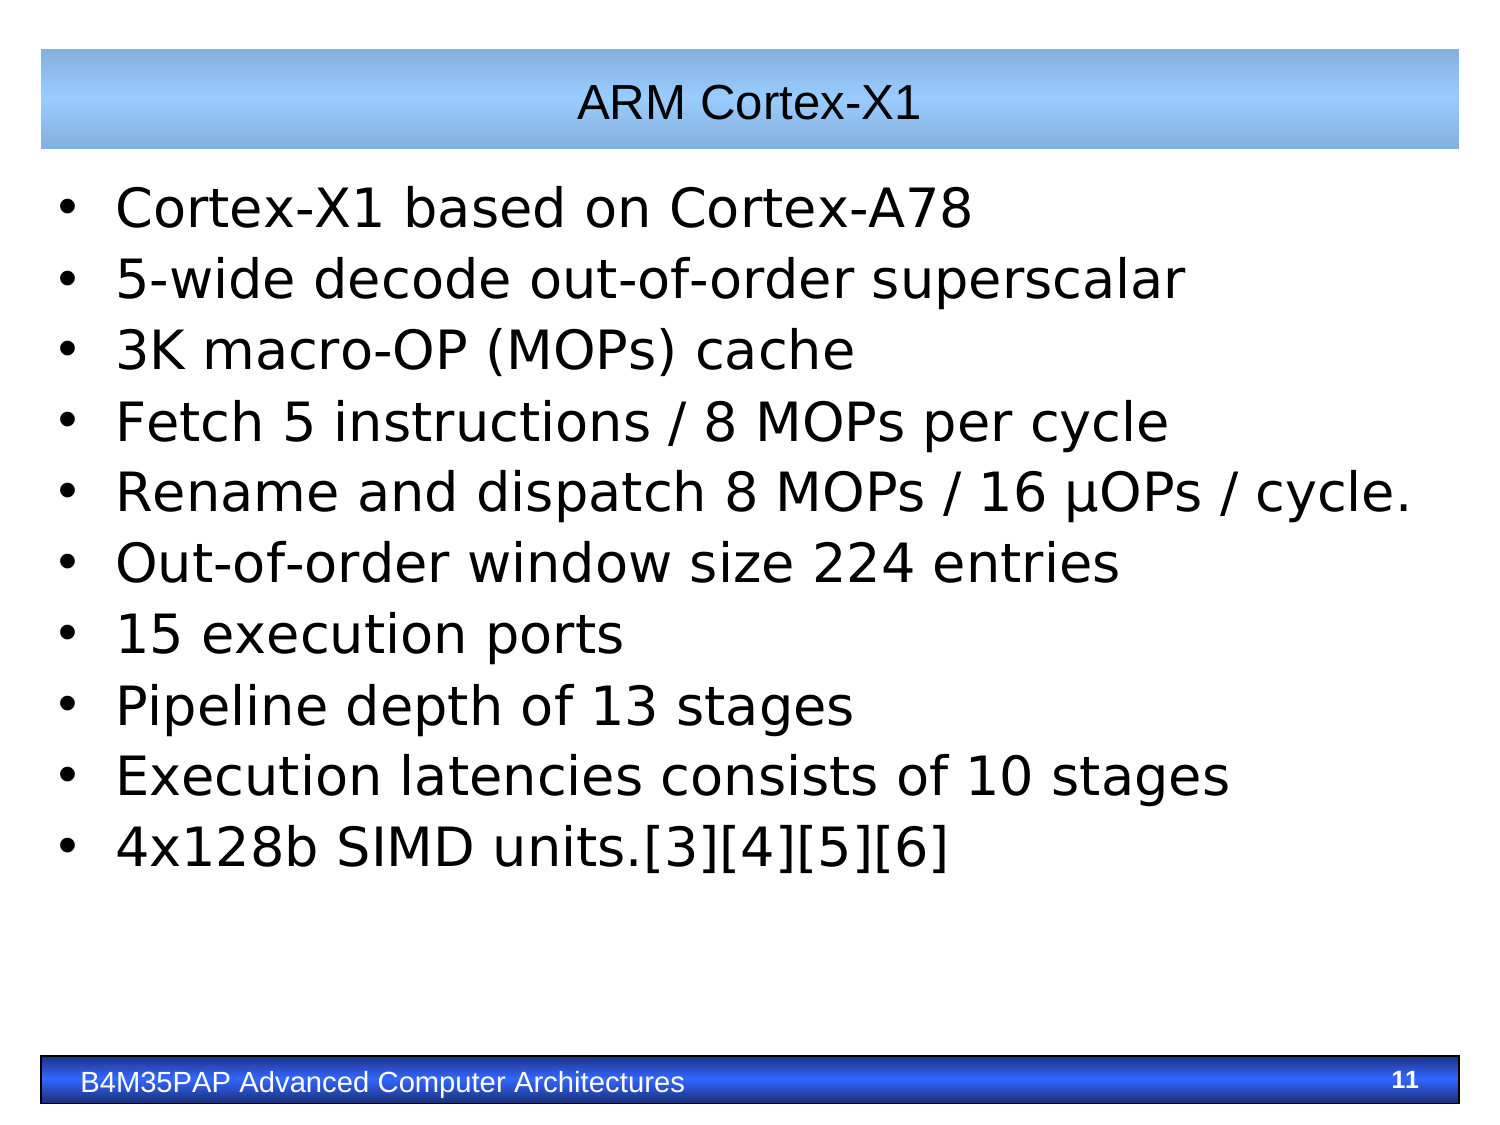

# ARM Cortex-X1
Cortex-X1 based on Cortex-A78
5-wide decode out-of-order superscalar
3K macro-OP (MOPs) cache
Fetch 5 instructions / 8 MOPs per cycle
Rename and dispatch 8 MOPs / 16 µOPs / cycle.
Out-of-order window size 224 entries
15 execution ports
Pipeline depth of 13 stages
Execution latencies consists of 10 stages
4x128b SIMD units.[3][4][5][6]